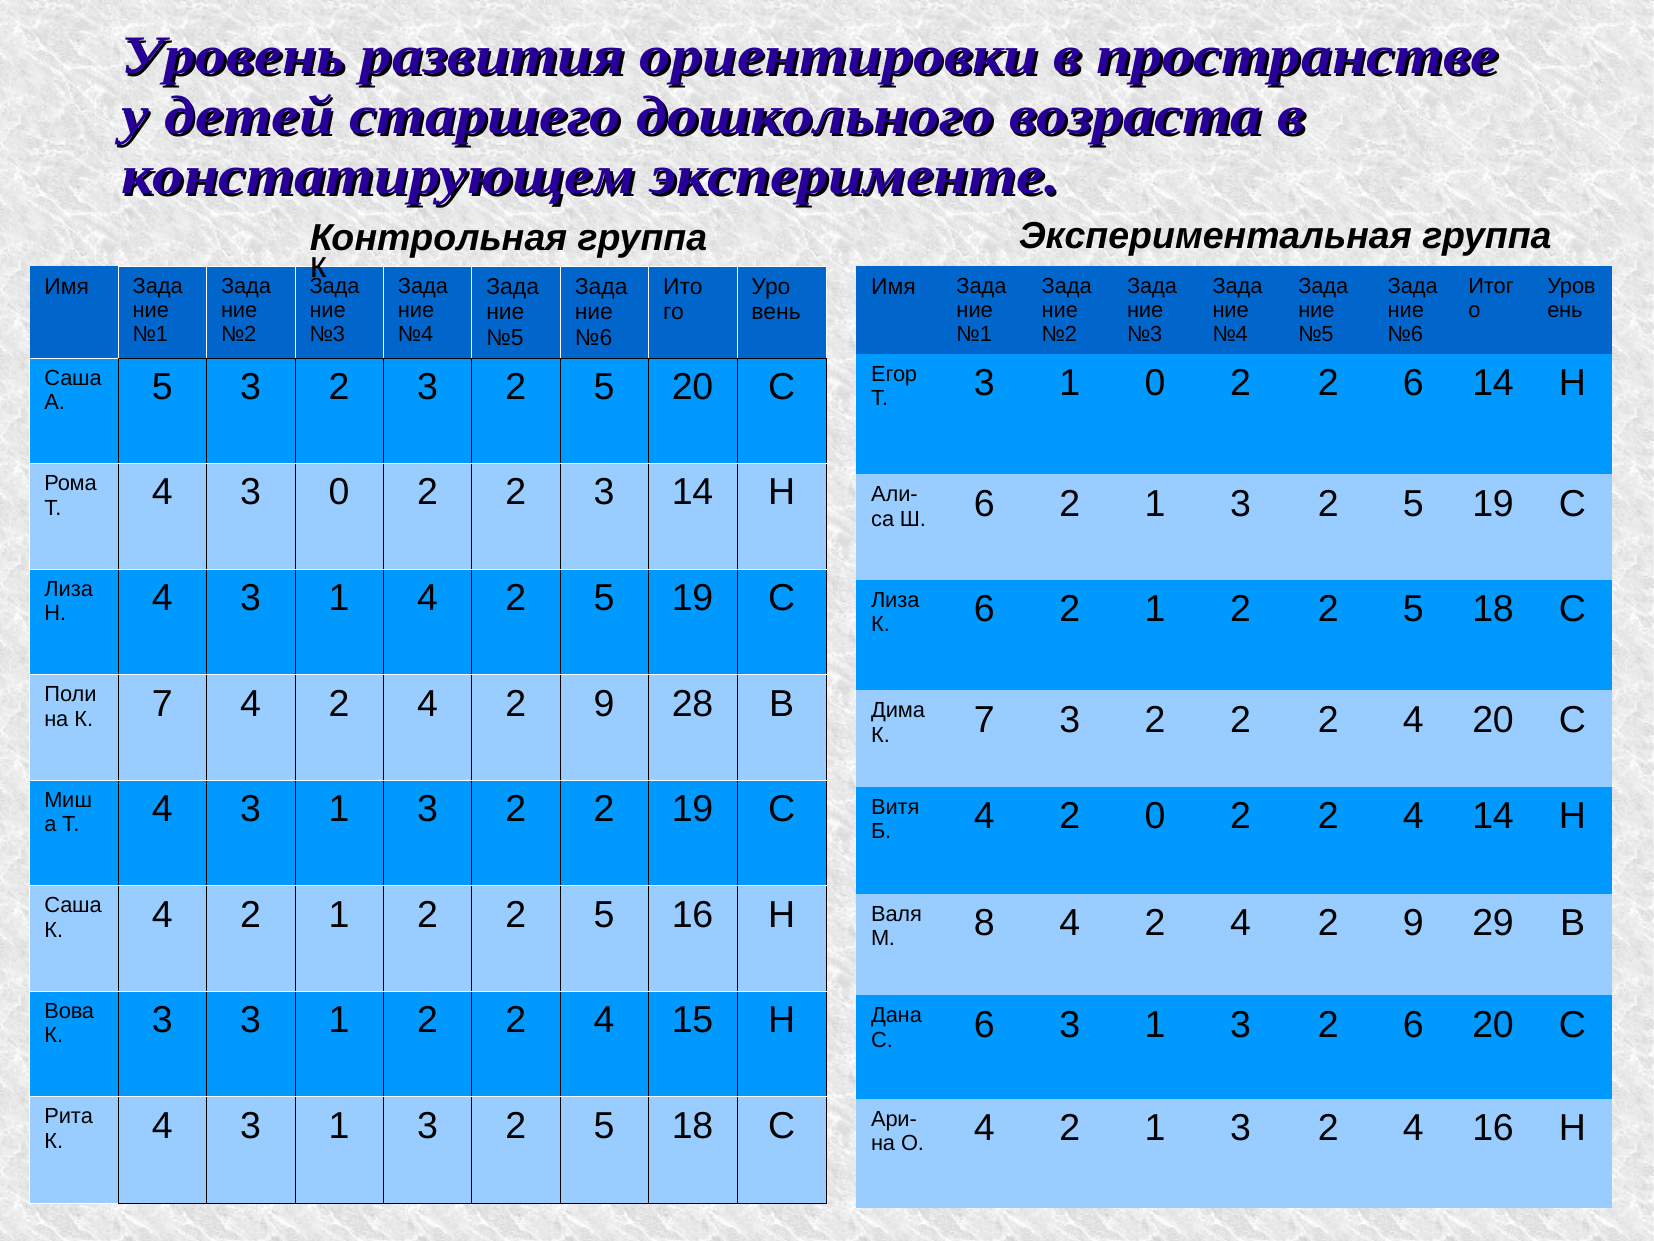

# Уровень развития ориентировки в пространстве у детей старшего дошкольного возраста в констатирующем эксперименте.
Экспериментальная группа
Контрольная группа
к
| Имя | Задание №1 | Задание №2 | Задание №3 | Задание №4 | Задание №5 | Задание №6 | Ито го | Уро вень |
| --- | --- | --- | --- | --- | --- | --- | --- | --- |
| Саша А. | 5 | 3 | 2 | 3 | 2 | 5 | 20 | С |
| Рома Т. | 4 | 3 | 0 | 2 | 2 | 3 | 14 | Н |
| Лиза Н. | 4 | 3 | 1 | 4 | 2 | 5 | 19 | С |
| Полина К. | 7 | 4 | 2 | 4 | 2 | 9 | 28 | В |
| Миша Т. | 4 | 3 | 1 | 3 | 2 | 2 | 19 | С |
| Саша К. | 4 | 2 | 1 | 2 | 2 | 5 | 16 | Н |
| Вова К. | 3 | 3 | 1 | 2 | 2 | 4 | 15 | Н |
| Рита К. | 4 | 3 | 1 | 3 | 2 | 5 | 18 | С |
| Имя | Задание №1 | Задание №2 | Задание №3 | Задание №4 | Задание №5 | Задание №6 | Итого | Уровень |
| --- | --- | --- | --- | --- | --- | --- | --- | --- |
| Егор Т. | 3 | 1 | 0 | 2 | 2 | 6 | 14 | Н |
| Али-са Ш. | 6 | 2 | 1 | 3 | 2 | 5 | 19 | С |
| Лиза К. | 6 | 2 | 1 | 2 | 2 | 5 | 18 | С |
| Дима К. | 7 | 3 | 2 | 2 | 2 | 4 | 20 | С |
| Витя Б. | 4 | 2 | 0 | 2 | 2 | 4 | 14 | Н |
| Валя М. | 8 | 4 | 2 | 4 | 2 | 9 | 29 | В |
| Дана С. | 6 | 3 | 1 | 3 | 2 | 6 | 20 | С |
| Ари-на О. | 4 | 2 | 1 | 3 | 2 | 4 | 16 | Н |